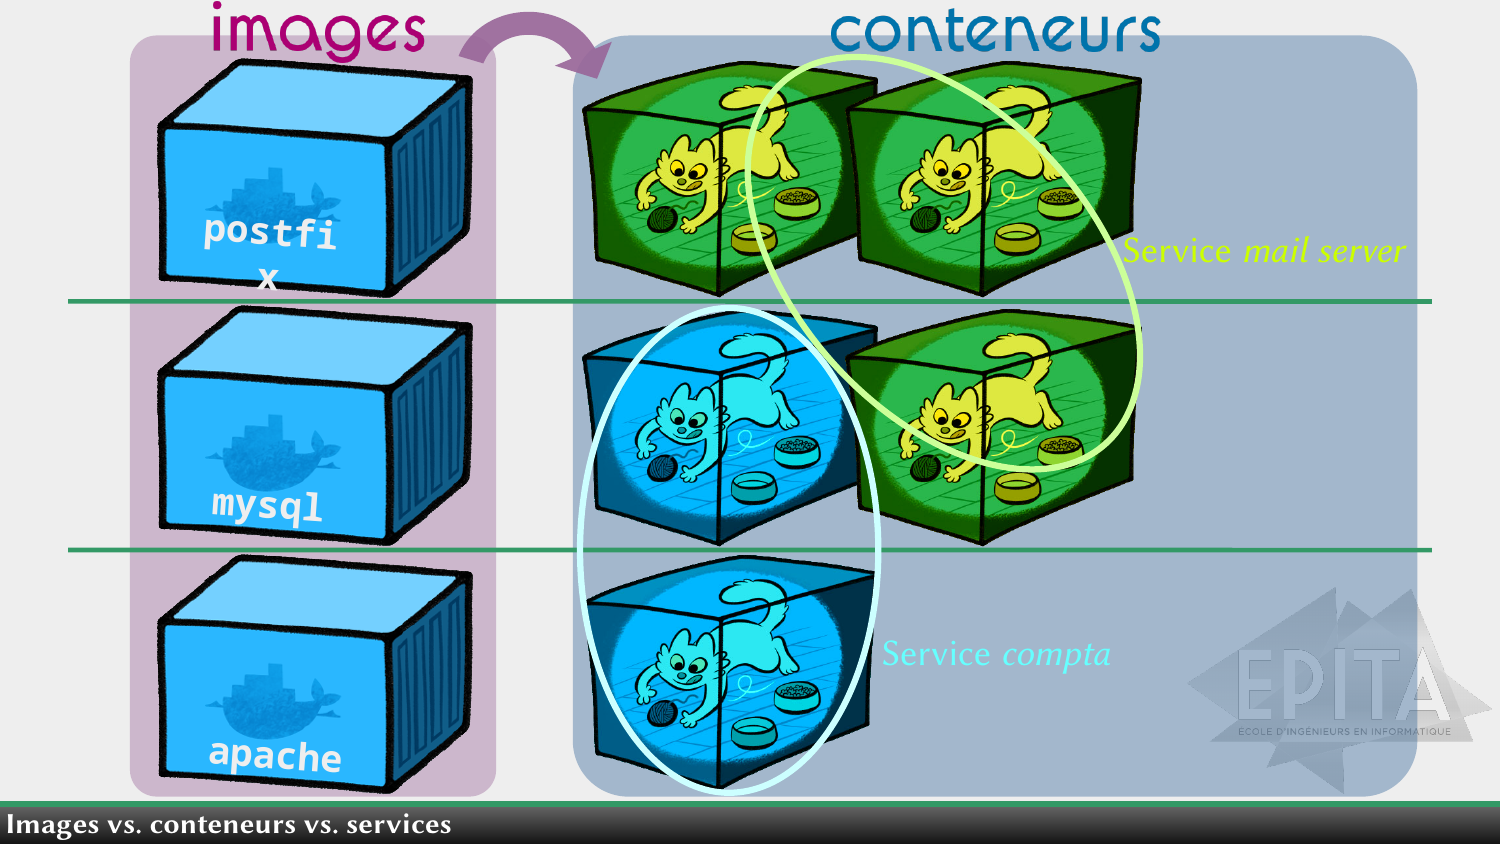

Service mail server
postfix
mysql
Service compta
apache
# Images vs. conteneurs vs. services